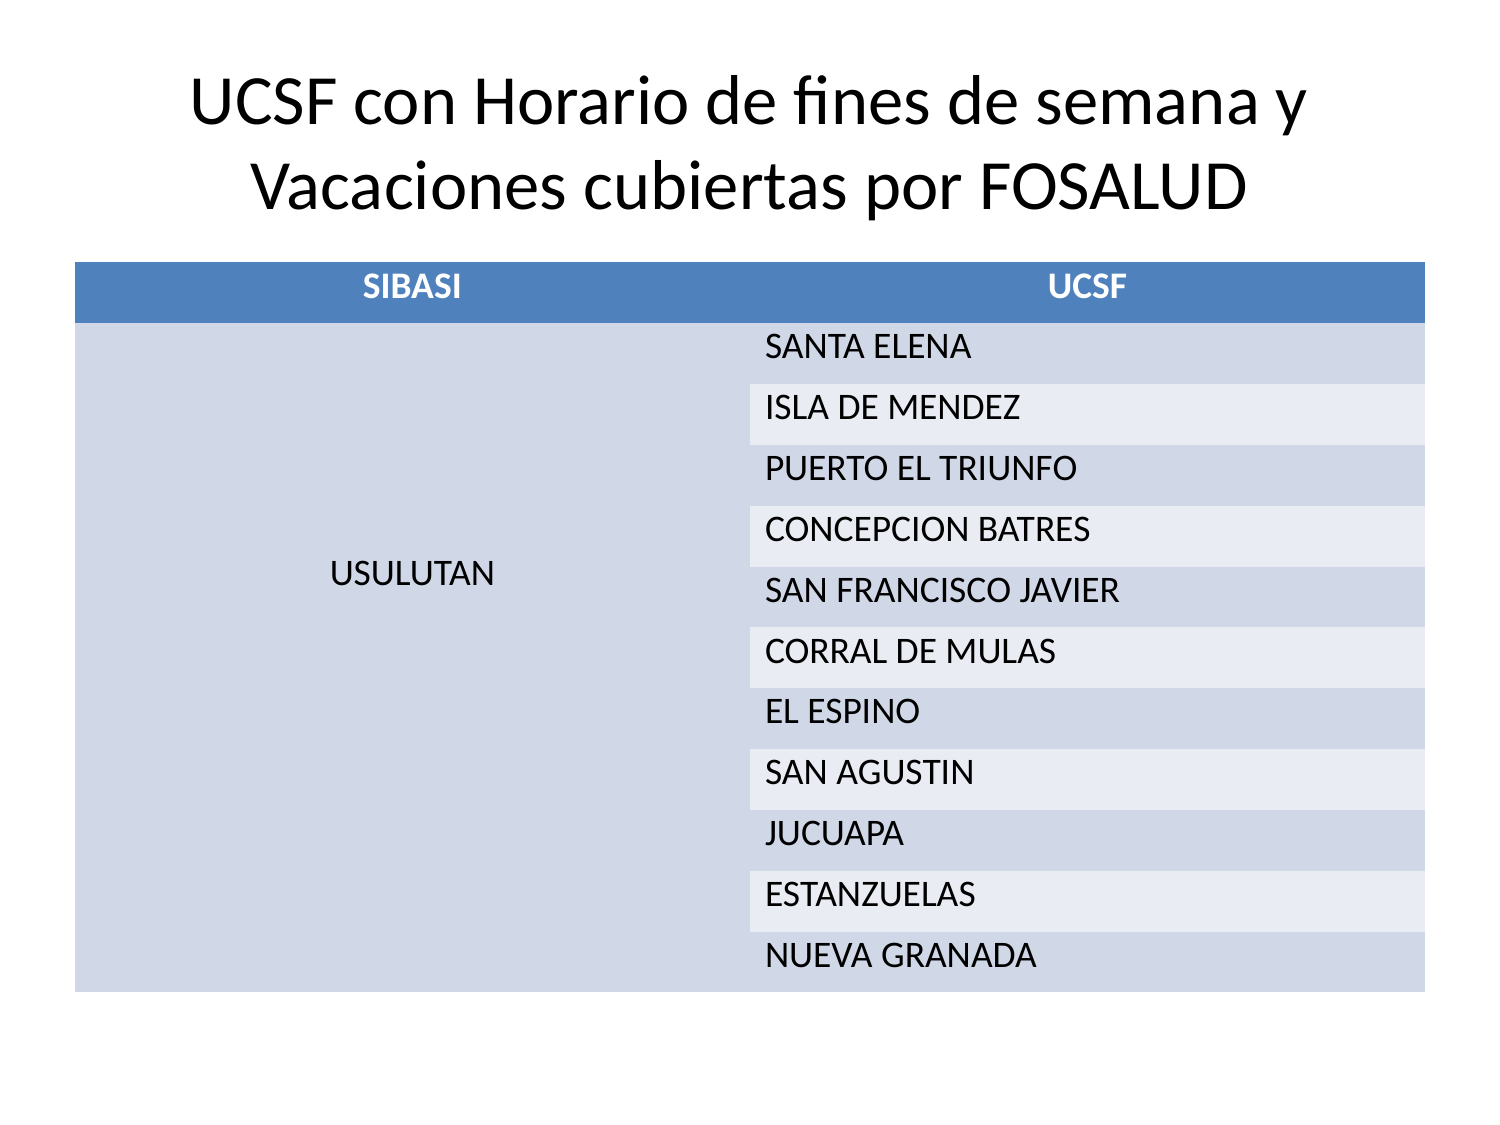

# UCSF con Horario de fines de semana y Vacaciones cubiertas por FOSALUD
| SIBASI | UCSF |
| --- | --- |
| USULUTAN | SANTA ELENA |
| | ISLA DE MENDEZ |
| | PUERTO EL TRIUNFO |
| | CONCEPCION BATRES |
| | SAN FRANCISCO JAVIER |
| | CORRAL DE MULAS |
| | EL ESPINO |
| | SAN AGUSTIN |
| | JUCUAPA |
| | ESTANZUELAS |
| | NUEVA GRANADA |